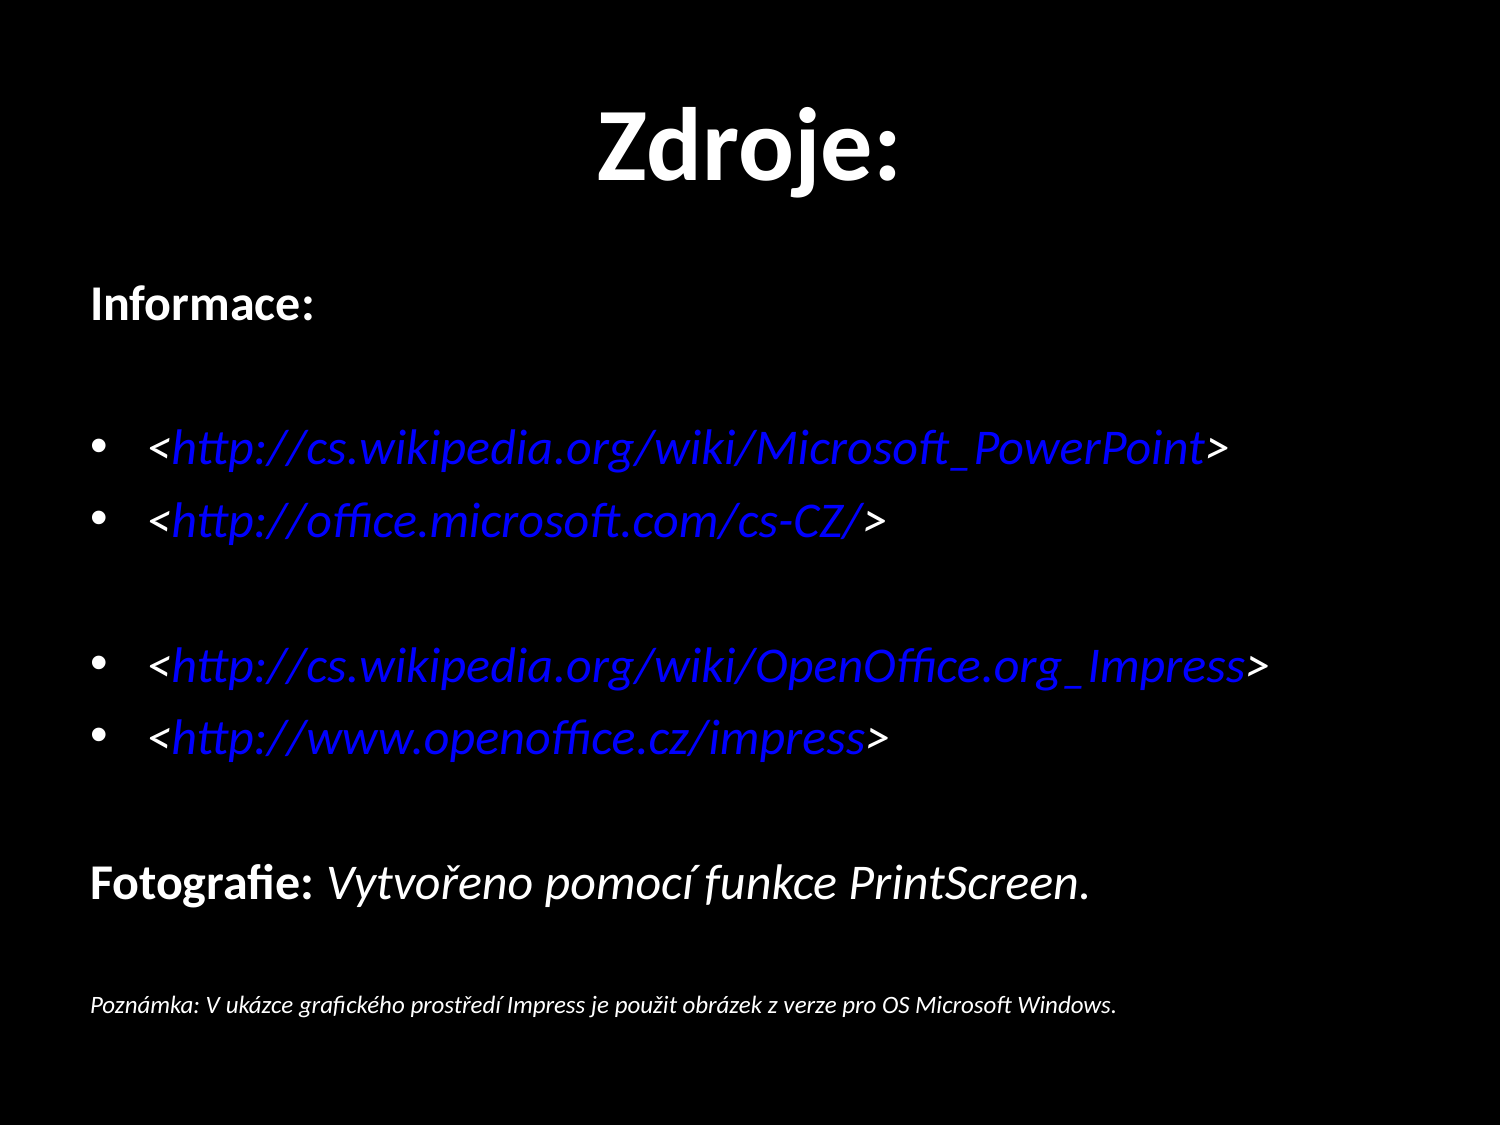

# Zdroje:
Informace:
<http://cs.wikipedia.org/wiki/Microsoft_PowerPoint>
<http://office.microsoft.com/cs-CZ/>
<http://cs.wikipedia.org/wiki/OpenOffice.org_Impress>
<http://www.openoffice.cz/impress>
Fotografie: Vytvořeno pomocí funkce PrintScreen.
Poznámka: V ukázce grafického prostředí Impress je použit obrázek z verze pro OS Microsoft Windows.